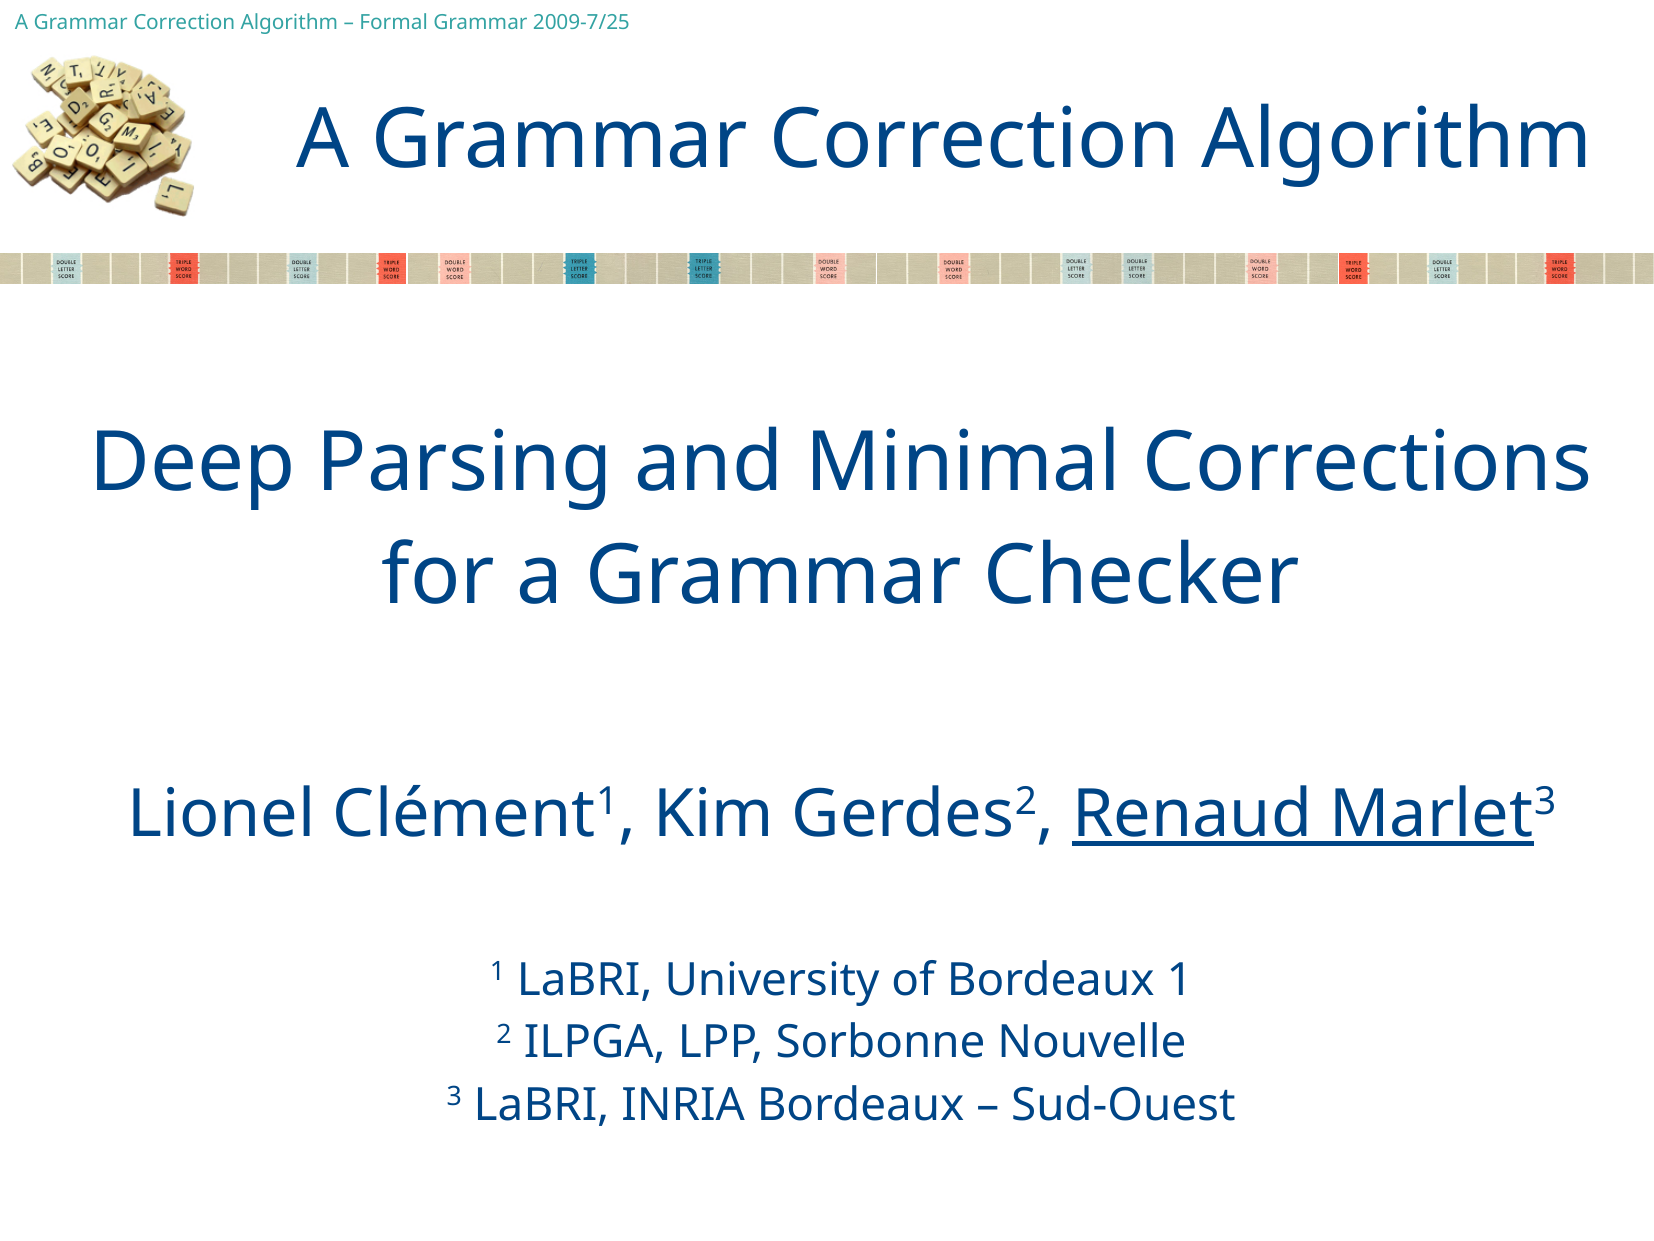

# A Grammar Correction Algorithm
Deep Parsing and Minimal Corrections
for a Grammar Checker
Lionel Clément1, Kim Gerdes2, Renaud Marlet3
1 LaBRI, University of Bordeaux 1
2 ILPGA, LPP, Sorbonne Nouvelle
3 LaBRI, INRIA Bordeaux – Sud-Ouest